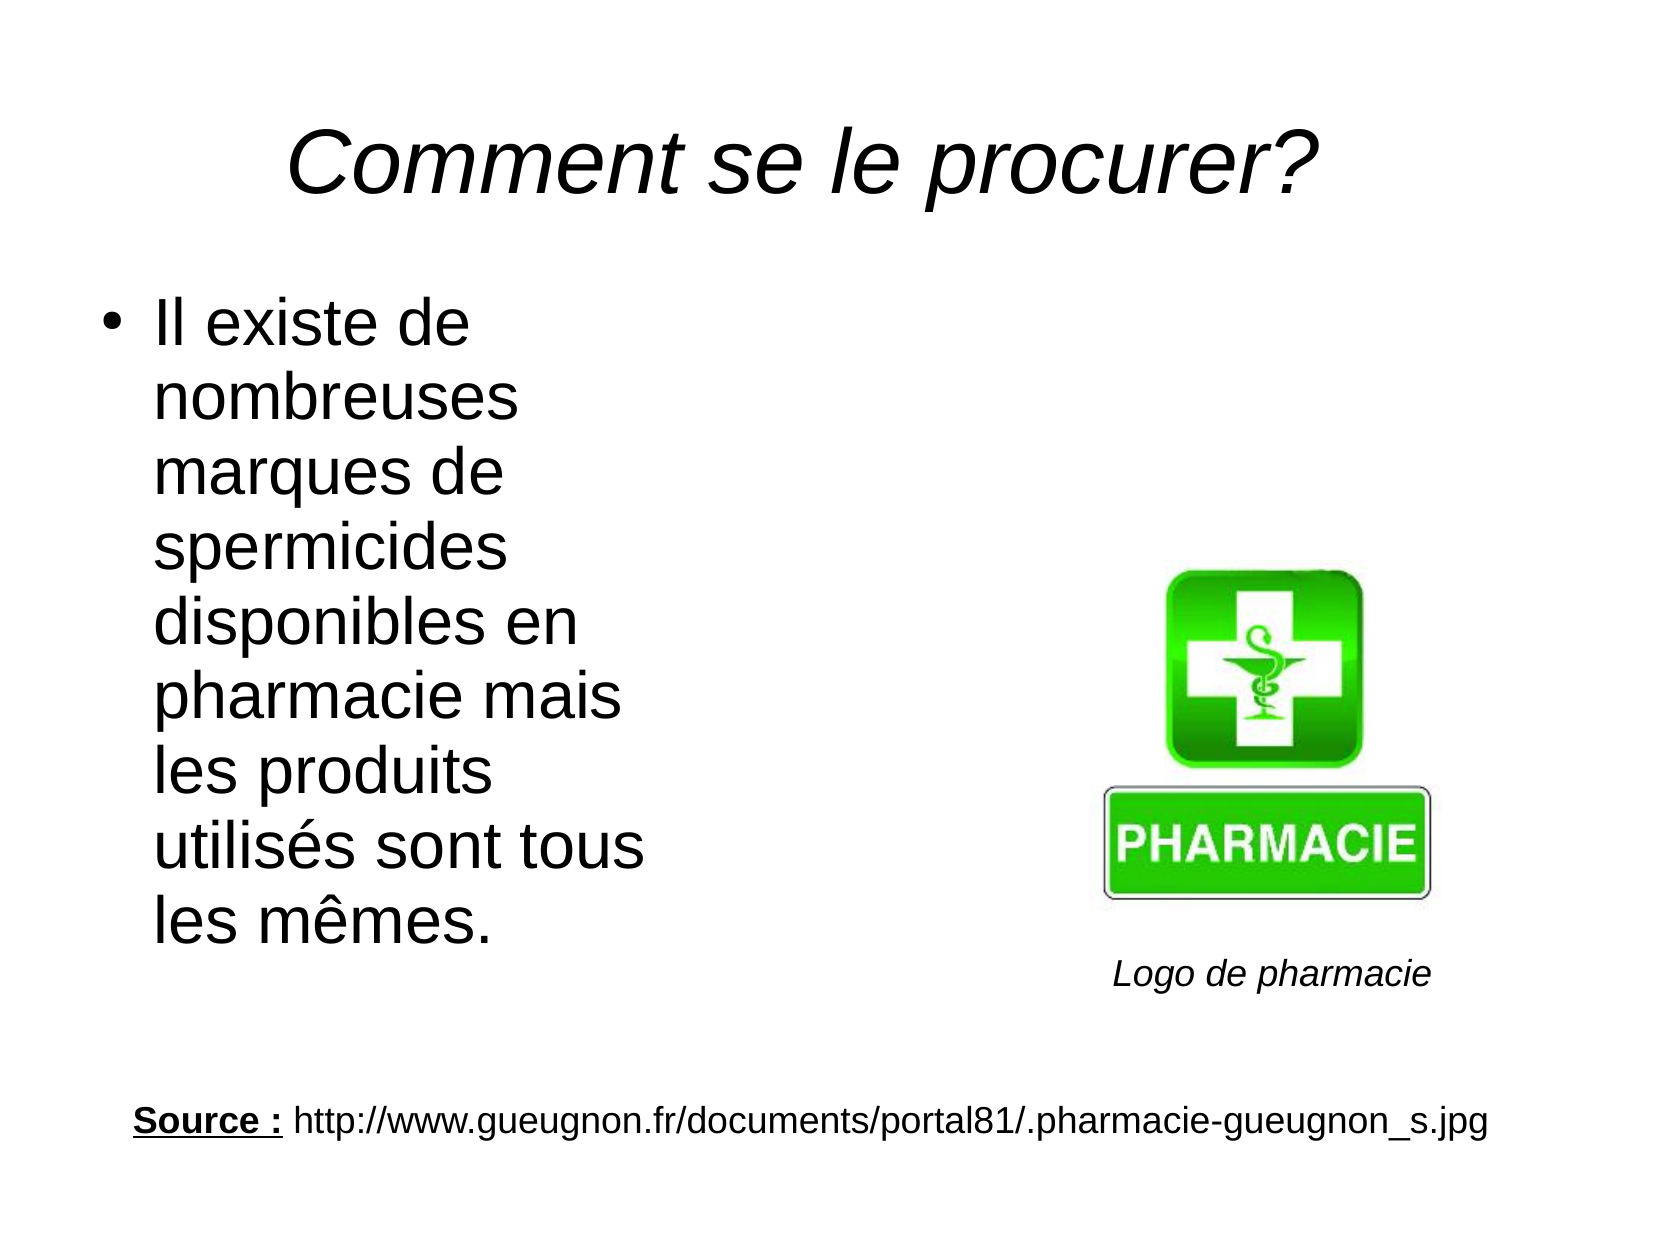

# Comment se le procurer?
.
Il existe de nombreuses marques de spermicides disponibles en pharmacie mais les produits utilisés sont tous les mêmes.
Logo de pharmacie
Source : http://www.gueugnon.fr/documents/portal81/.pharmacie-gueugnon_s.jpg